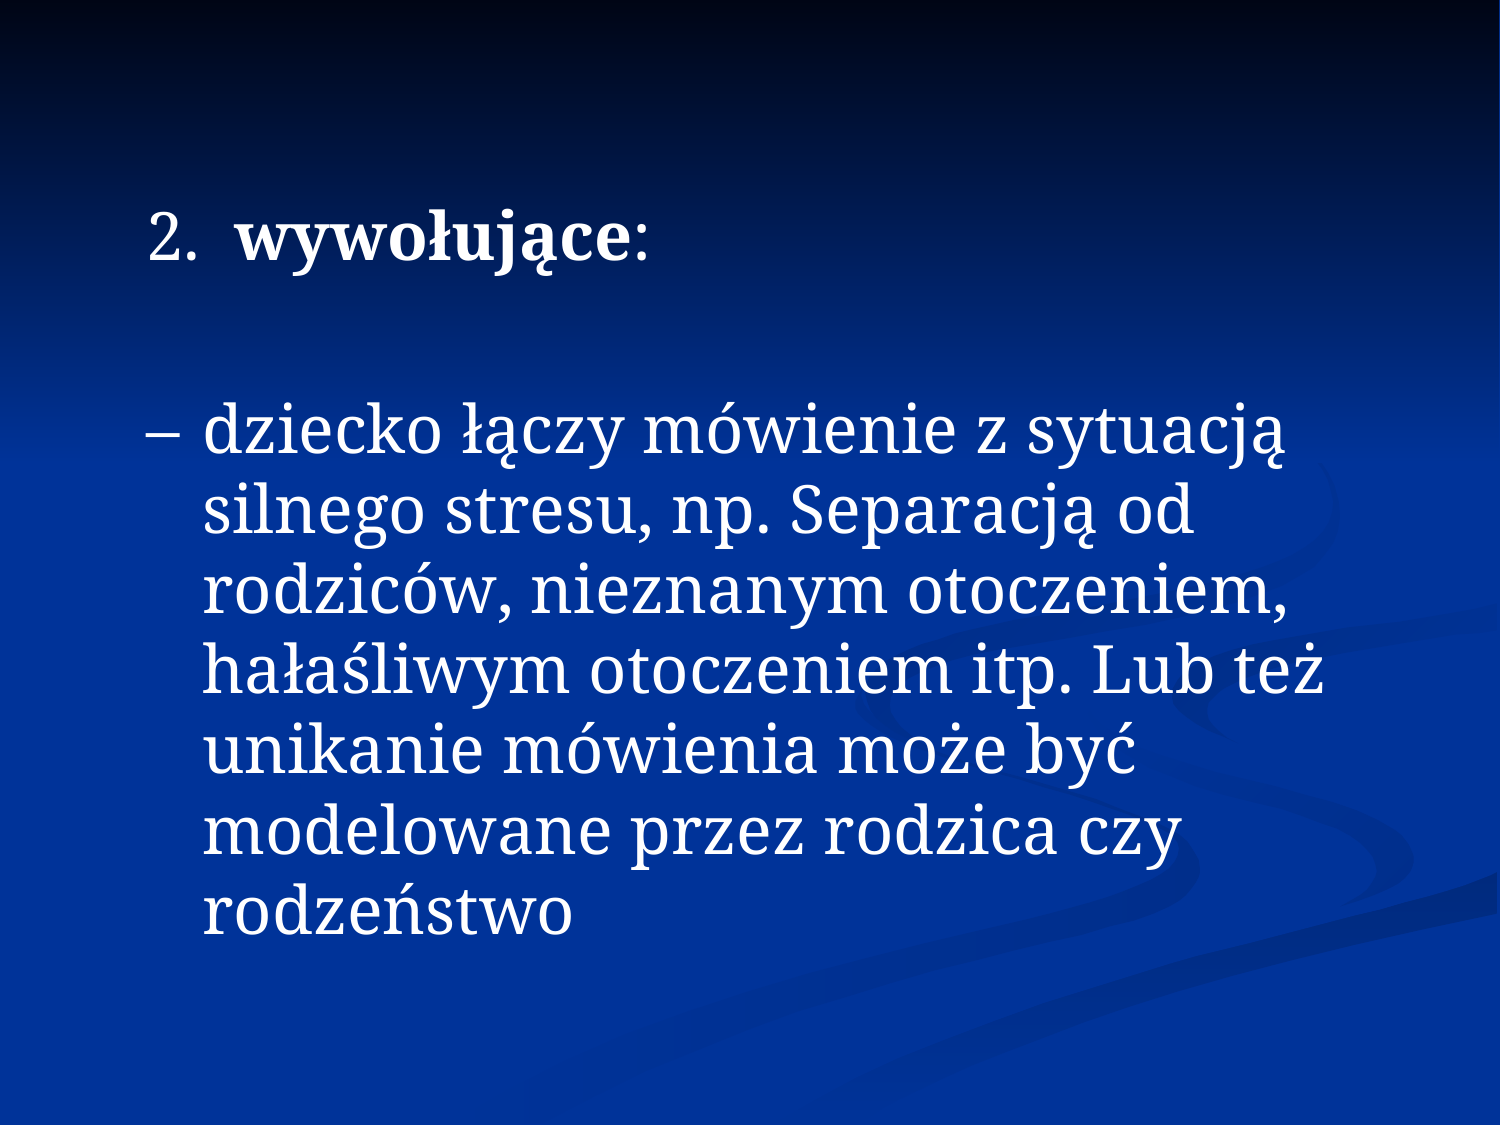

# 2. wywołujące:
–	dziecko łączy mówienie z sytuacją silnego stresu, np. Separacją od rodziców, nieznanym otoczeniem, hałaśliwym otoczeniem itp. Lub też unikanie mówienia może być modelowane przez rodzica czy rodzeństwo